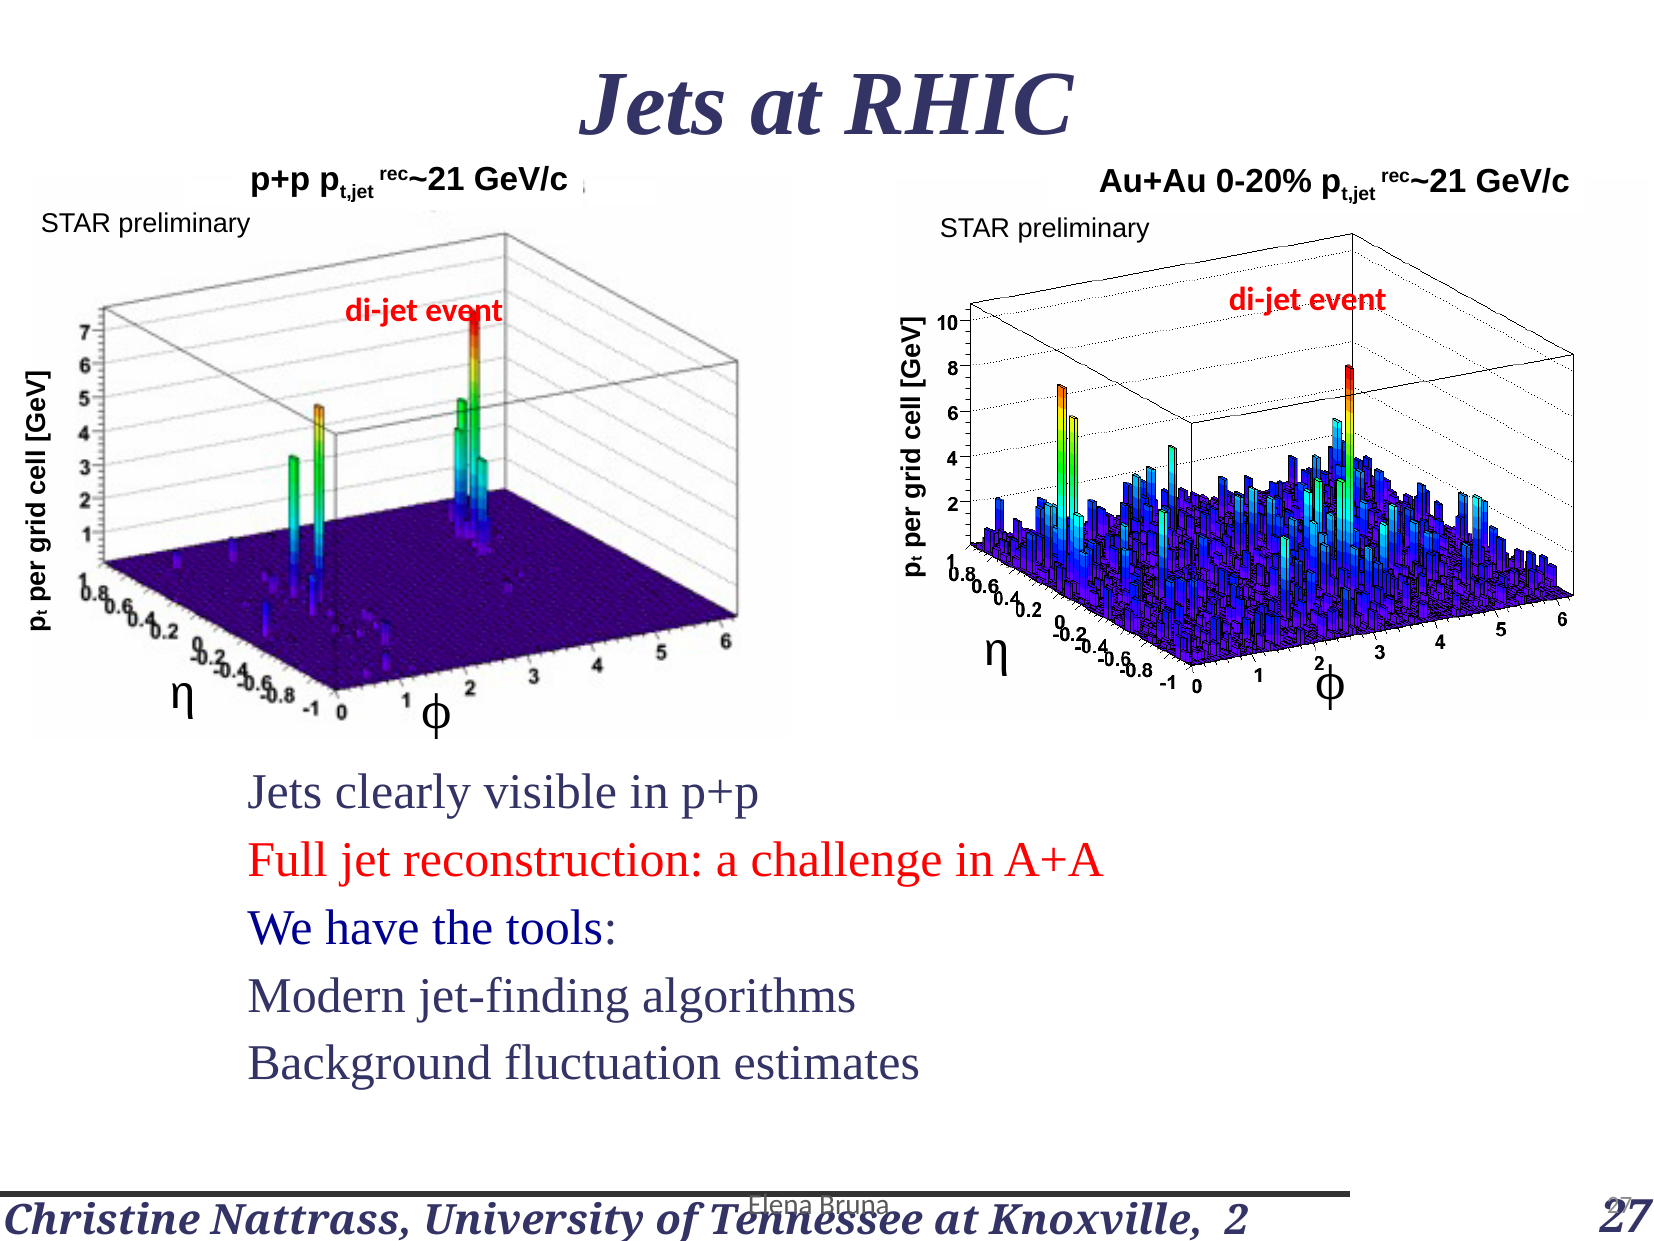

# Jets at RHIC
p+p pt,jet rec~21 GeV/c
STAR preliminary
di-jet event
pt per grid cell [GeV]
η
ϕ
Au+Au 0-20% pt,jet rec~21 GeV/c
pt per grid cell [GeV]
η
ϕ
STAR preliminary
di-jet event
Jets clearly visible in p+p
Full jet reconstruction: a challenge in A+A
We have the tools:
Modern jet-finding algorithms
Background fluctuation estimates
Elena Bruna